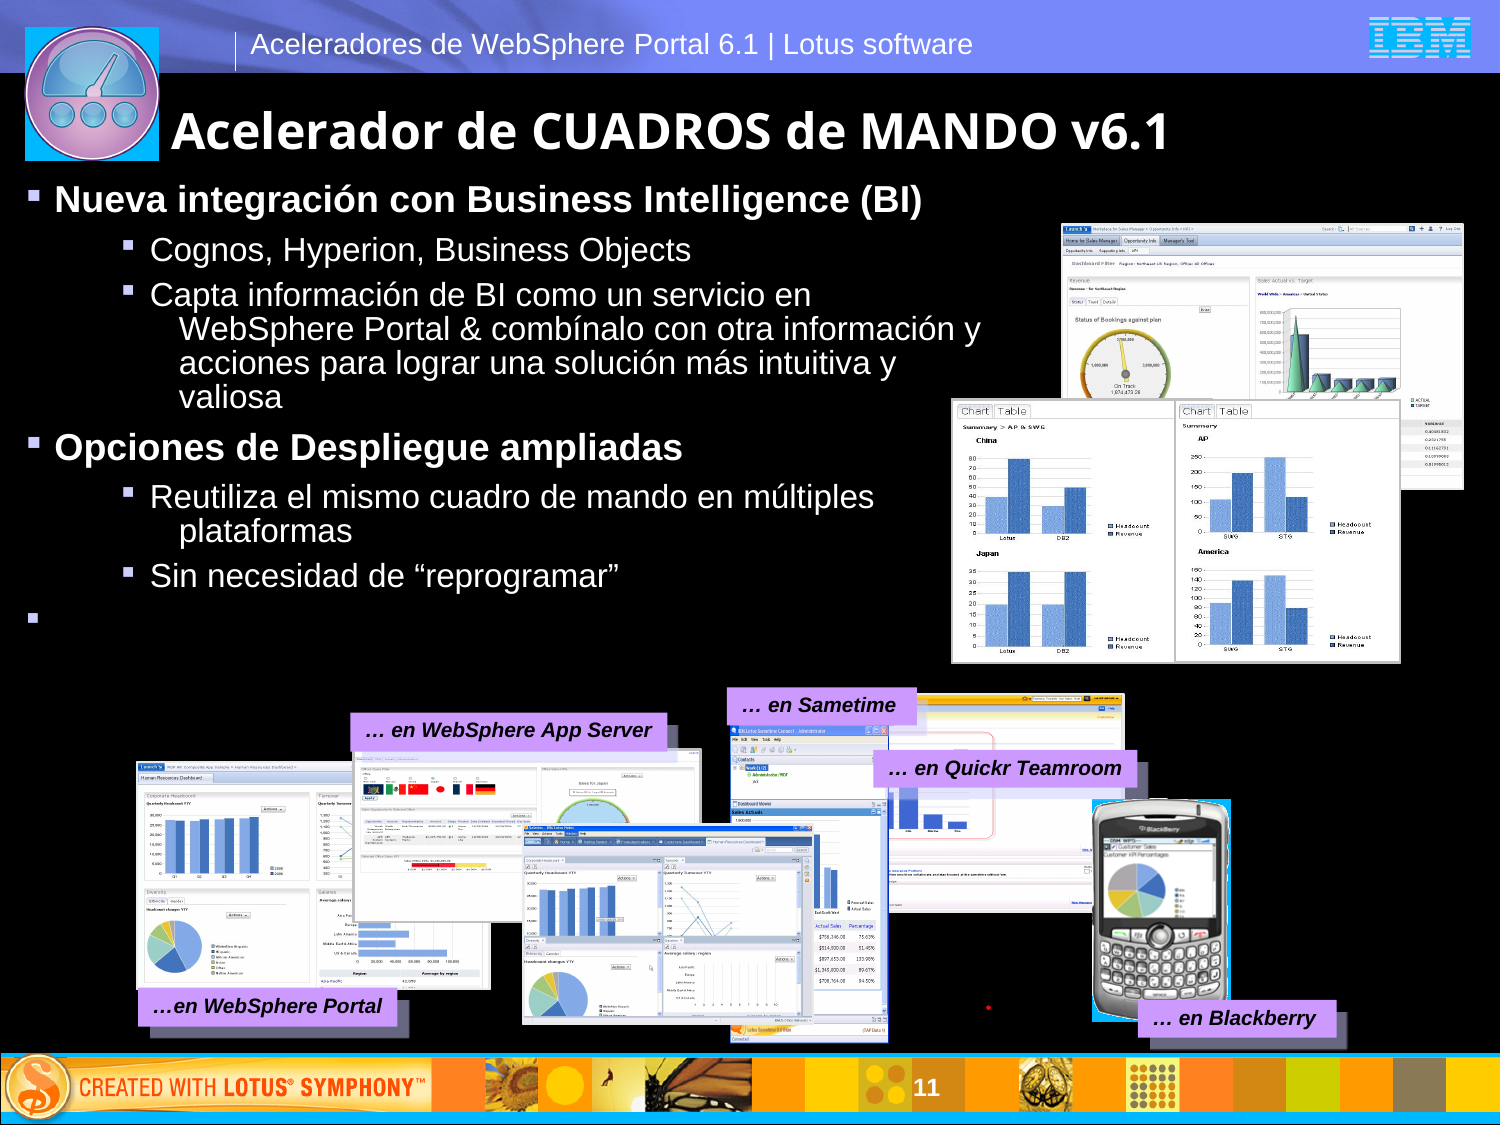

Acelerador de CUADROS de MANDO v6.1
Nueva integración con Business Intelligence (BI)
Cognos, Hyperion, Business Objects
Capta información de BI como un servicio en WebSphere Portal & combínalo con otra información y acciones para lograr una solución más intuitiva y valiosa
Opciones de Despliegue ampliadas
Reutiliza el mismo cuadro de mando en múltiples plataformas
Sin necesidad de “reprogramar”
… en Sametime
… en WebSphere App Server
… en Quickr Teamroom
…en WebSphere Portal
… en Blackberry
… en Lotus Note 8